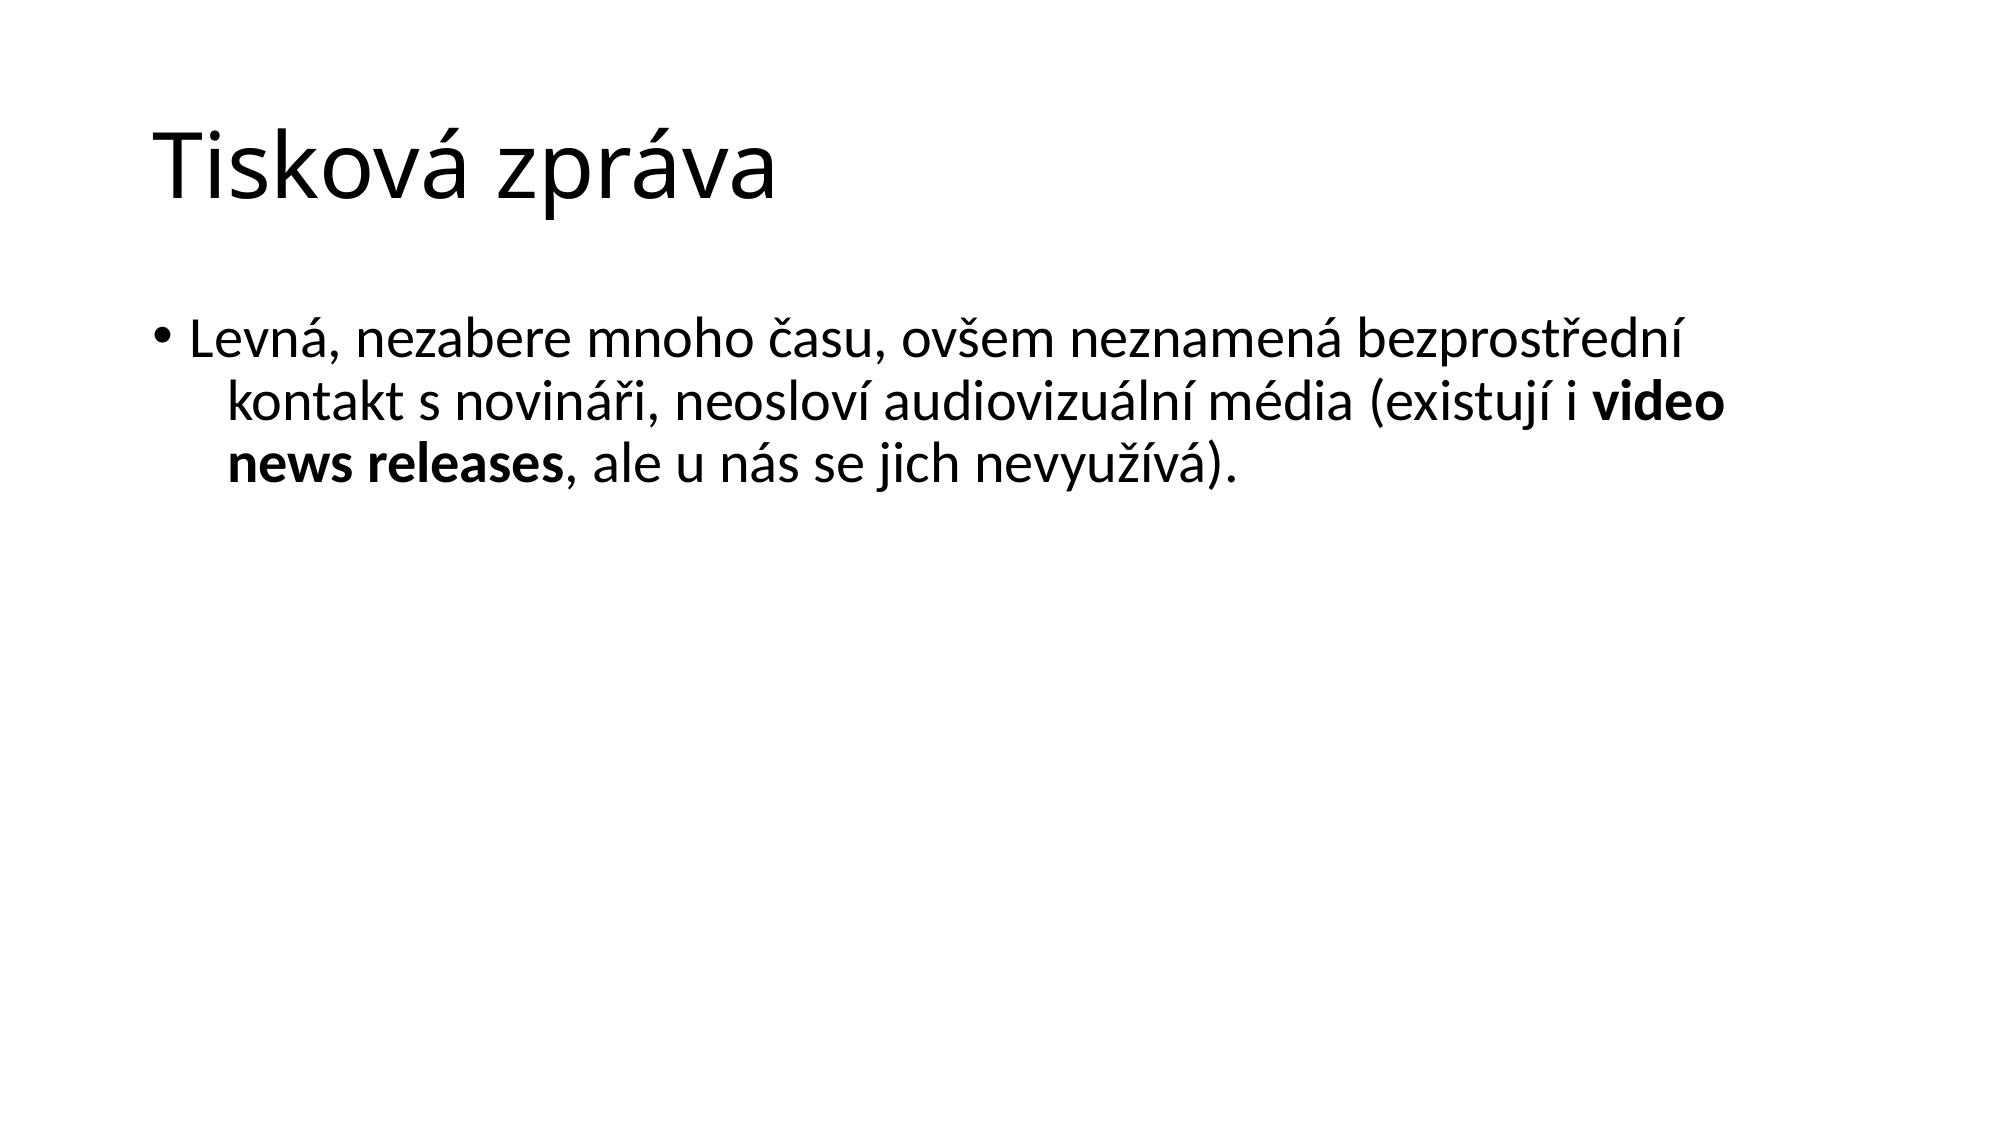

# Tisková zpráva
Levná, nezabere mnoho času, ovšem neznamená bezprostřední kontakt s novináři, neosloví audiovizuální média (existují i video news releases, ale u nás se jich nevyužívá).